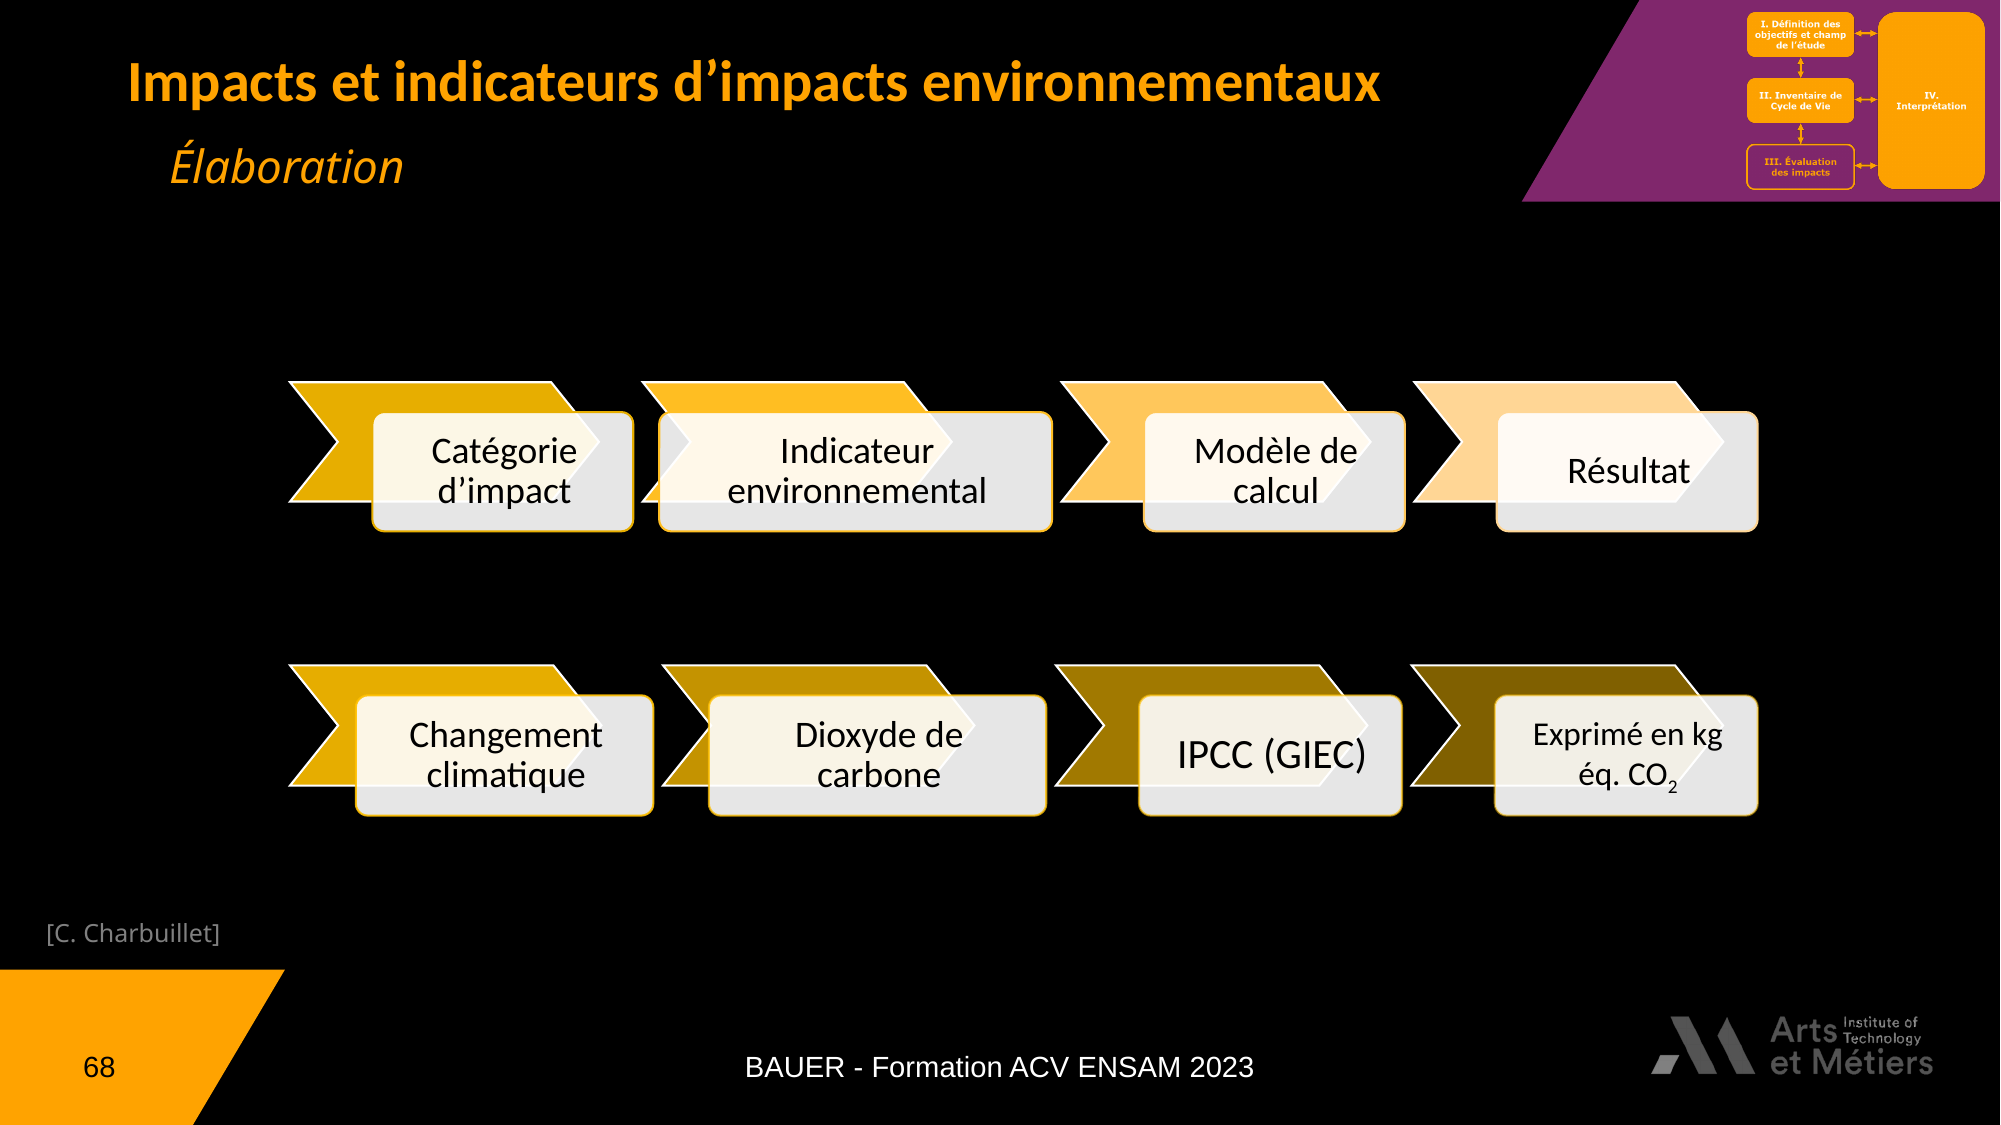

# Impacts et indicateurs d’impacts environnementaux
Élaboration
Catégorie d’impact
Indicateur environnemental
Modèle de calcul
Résultat
Changement climatique
Dioxyde de carbone
IPCC (GIEC)
Exprimé en kg éq. CO2
[C. Charbuillet]